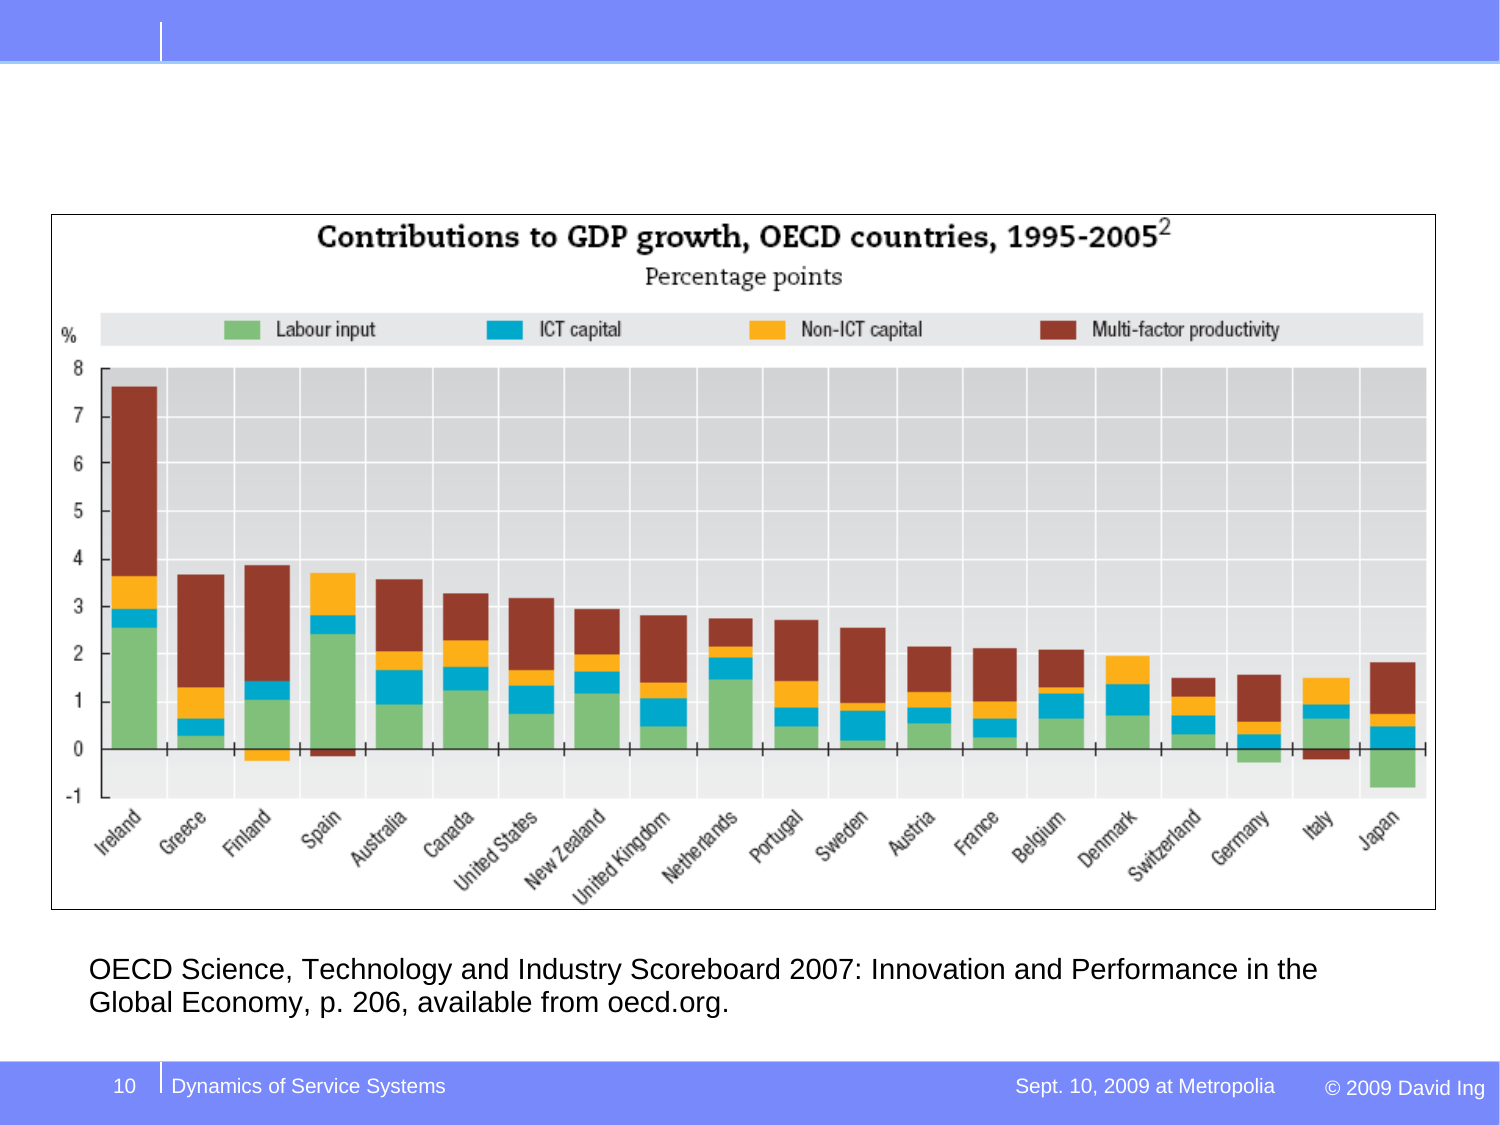

OECD Science, Technology and Industry Scoreboard 2007: Innovation and Performance in the Global Economy, p. 206, available from oecd.org.
10
Dynamics of Service Systems
Sept. 10, 2009 at Metropolia